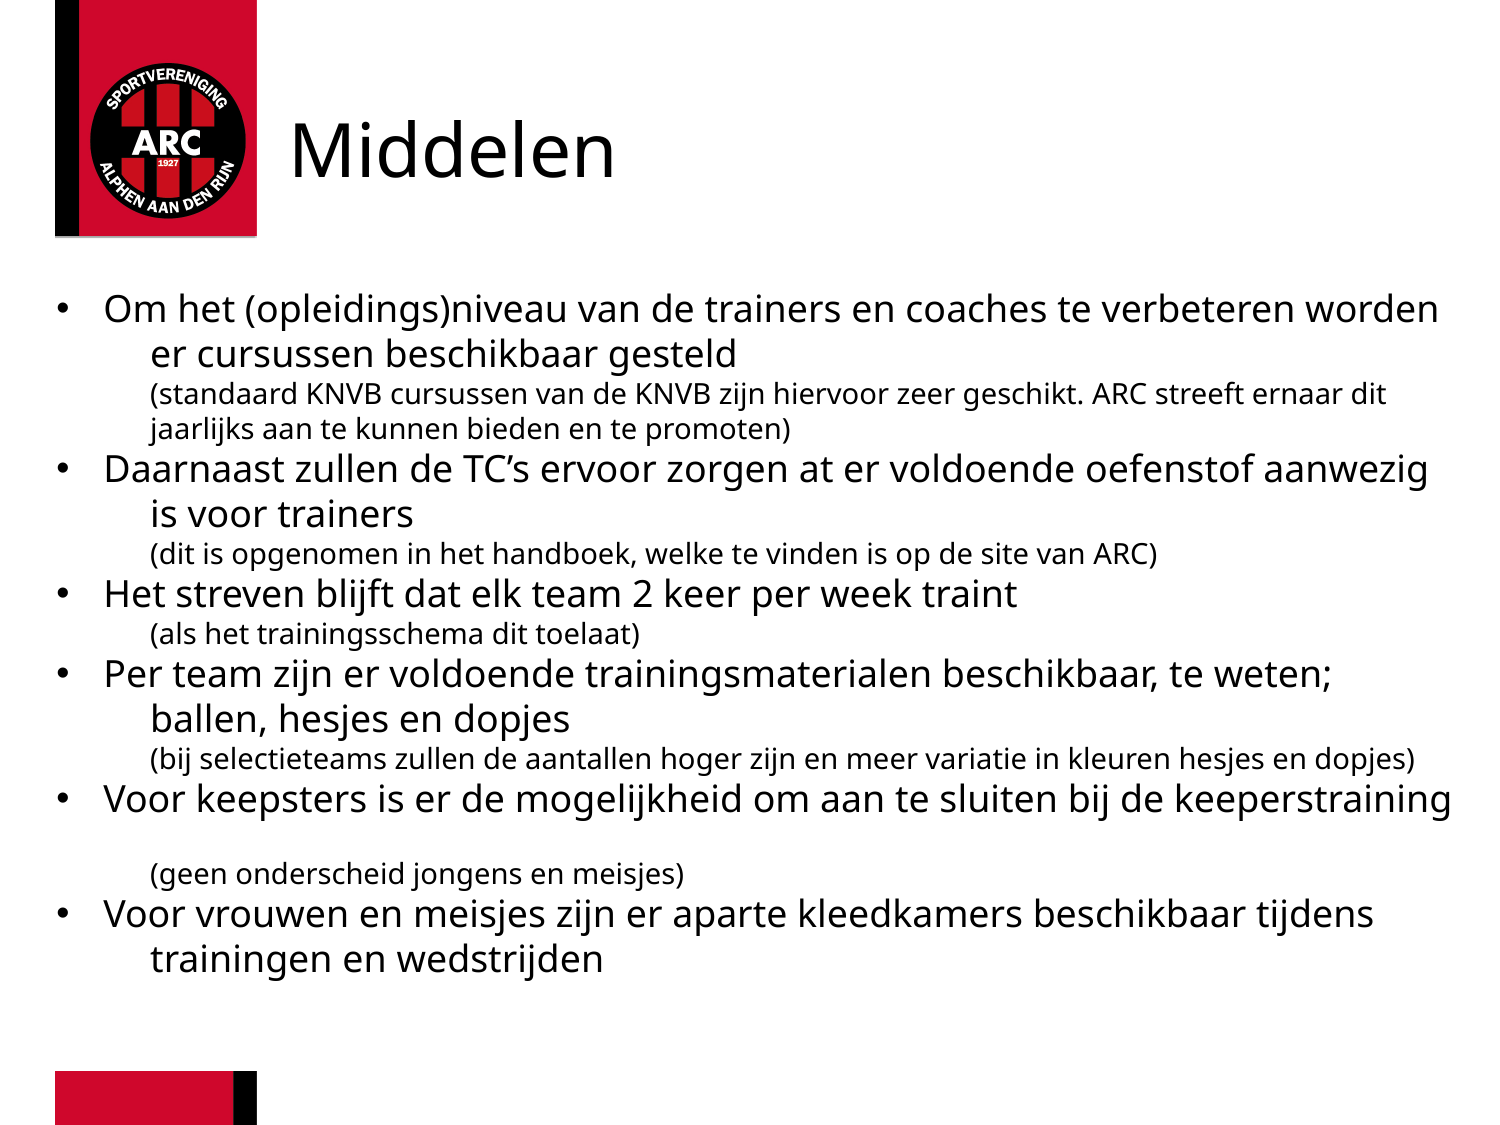

# Middelen
Om het (opleidings)niveau van de trainers en coaches te verbeteren worden er cursussen beschikbaar gesteld
(standaard KNVB cursussen van de KNVB zijn hiervoor zeer geschikt. ARC streeft ernaar dit jaarlijks aan te kunnen bieden en te promoten)
Daarnaast zullen de TC’s ervoor zorgen at er voldoende oefenstof aanwezig is voor trainers
(dit is opgenomen in het handboek, welke te vinden is op de site van ARC)
Het streven blijft dat elk team 2 keer per week traint
(als het trainingsschema dit toelaat)
Per team zijn er voldoende trainingsmaterialen beschikbaar, te weten; ballen, hesjes en dopjes
(bij selectieteams zullen de aantallen hoger zijn en meer variatie in kleuren hesjes en dopjes)
Voor keepsters is er de mogelijkheid om aan te sluiten bij de keeperstraining
(geen onderscheid jongens en meisjes)
Voor vrouwen en meisjes zijn er aparte kleedkamers beschikbaar tijdens trainingen en wedstrijden